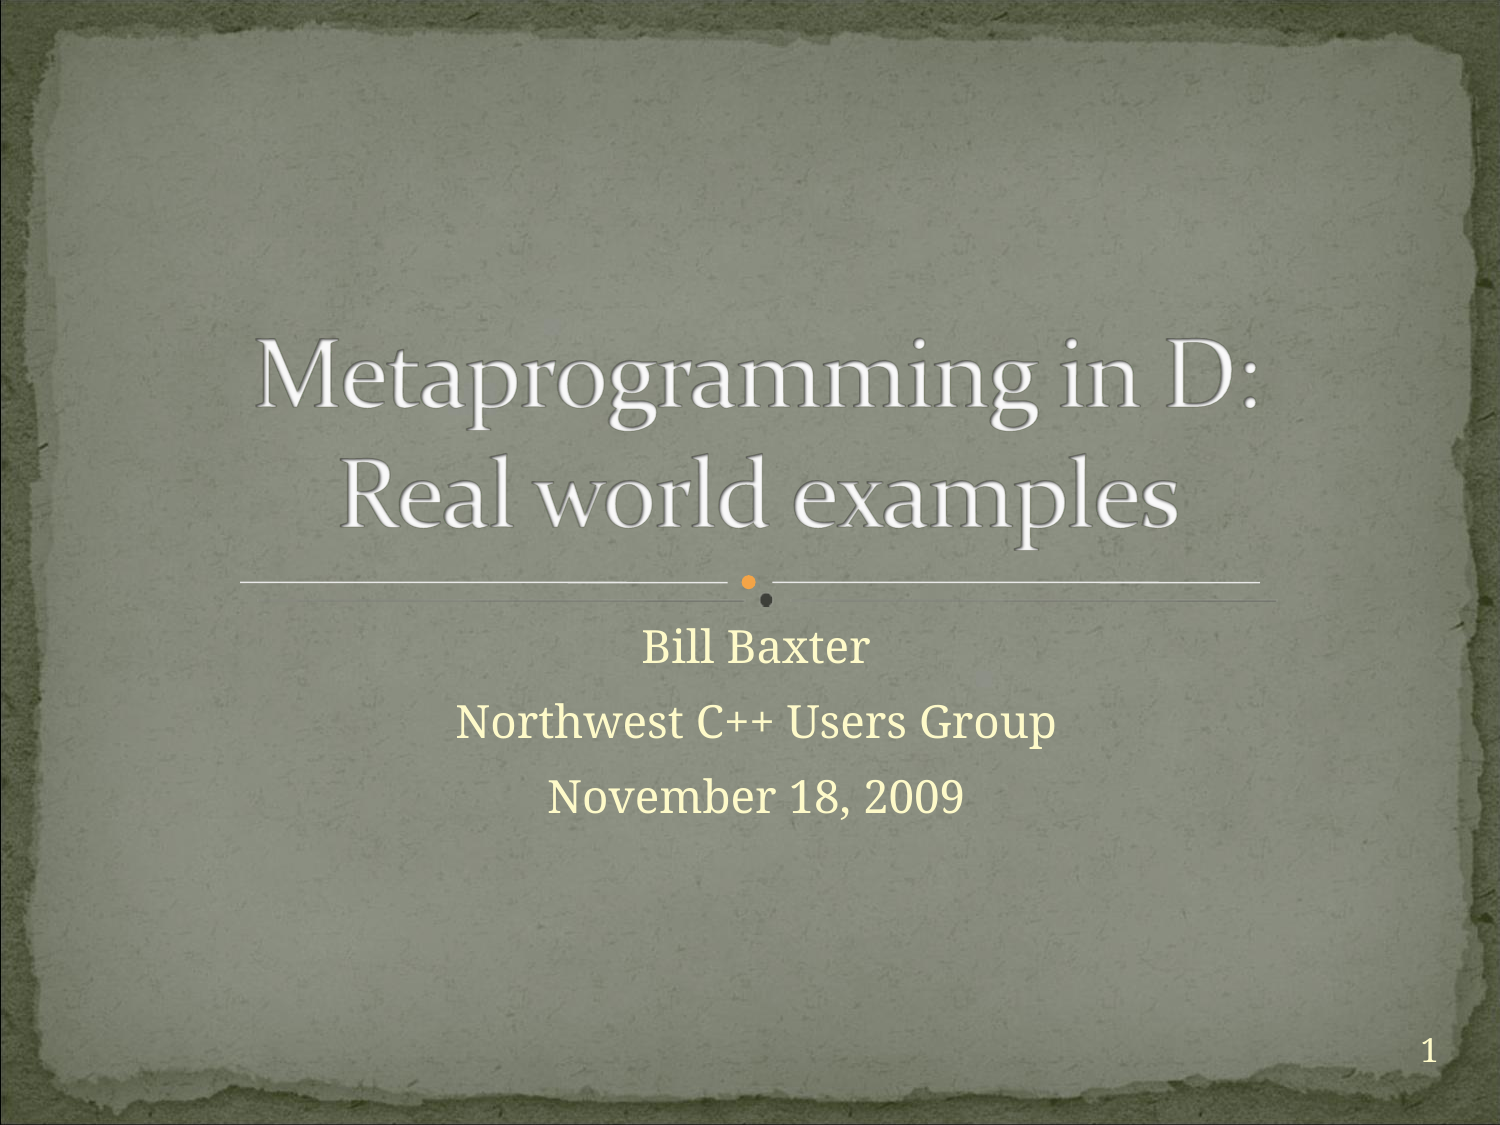

Bill Baxter
Northwest C++ Users Group
November 18, 2009